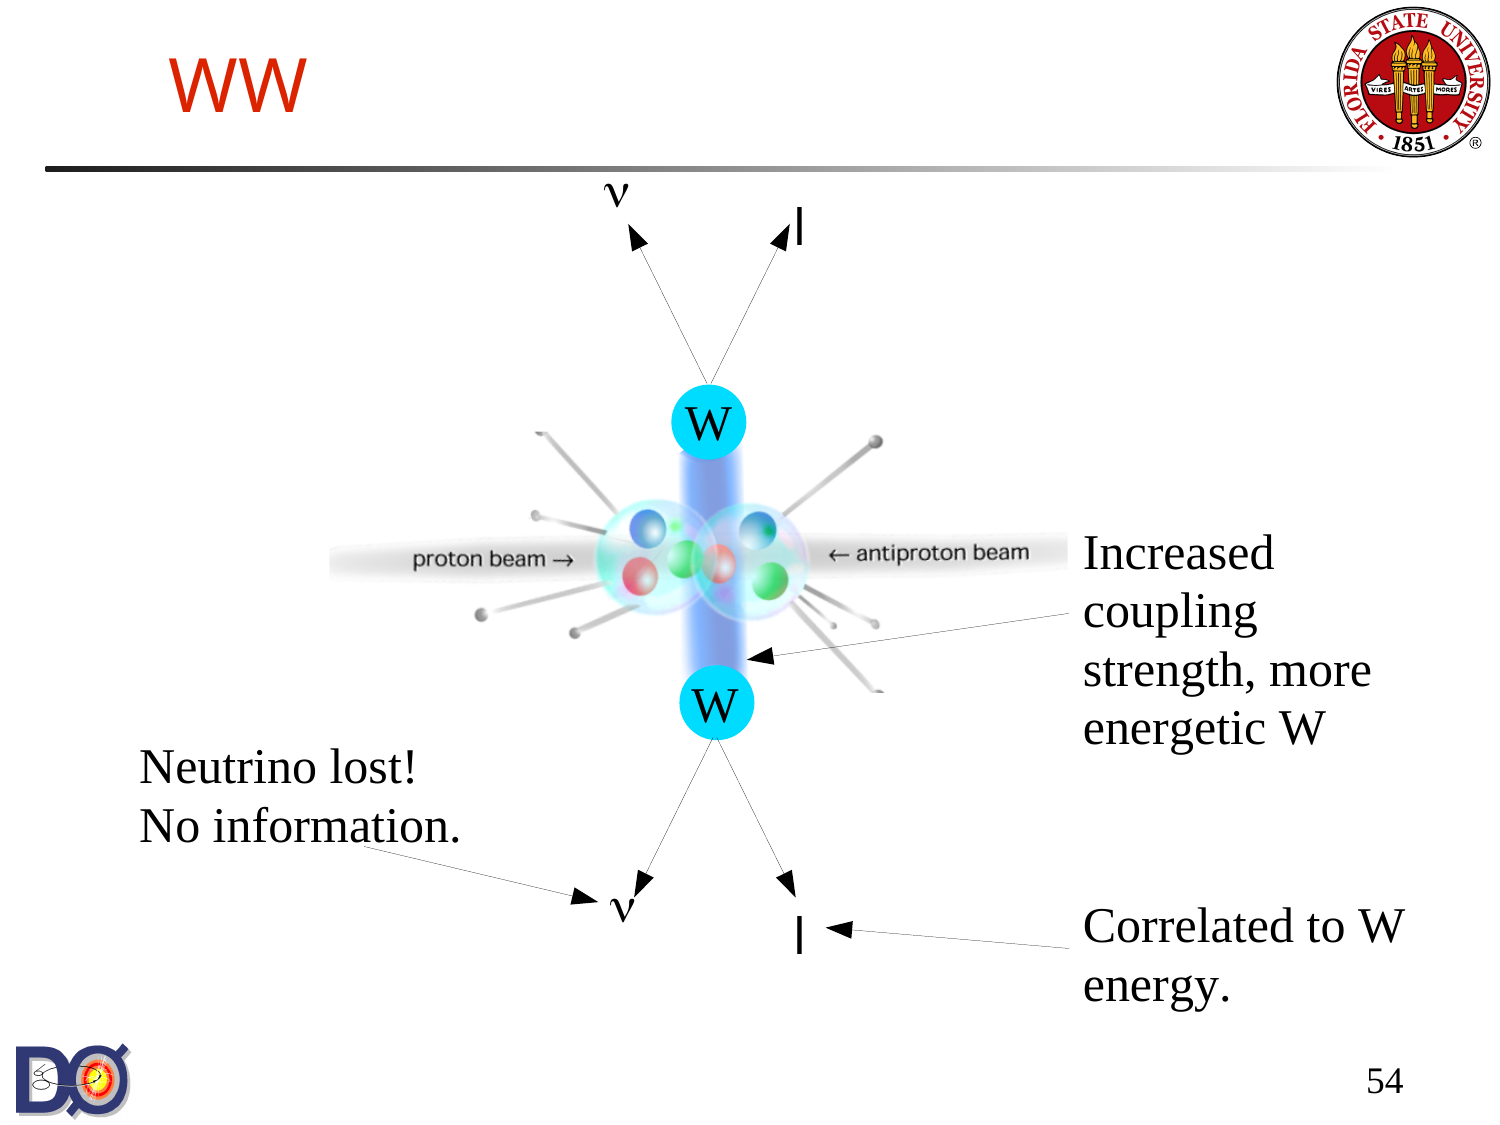

W
W
# WW
n
l
Increased coupling strength, more energetic W
Neutrino lost! No information.
n
Correlated to W energy.
l